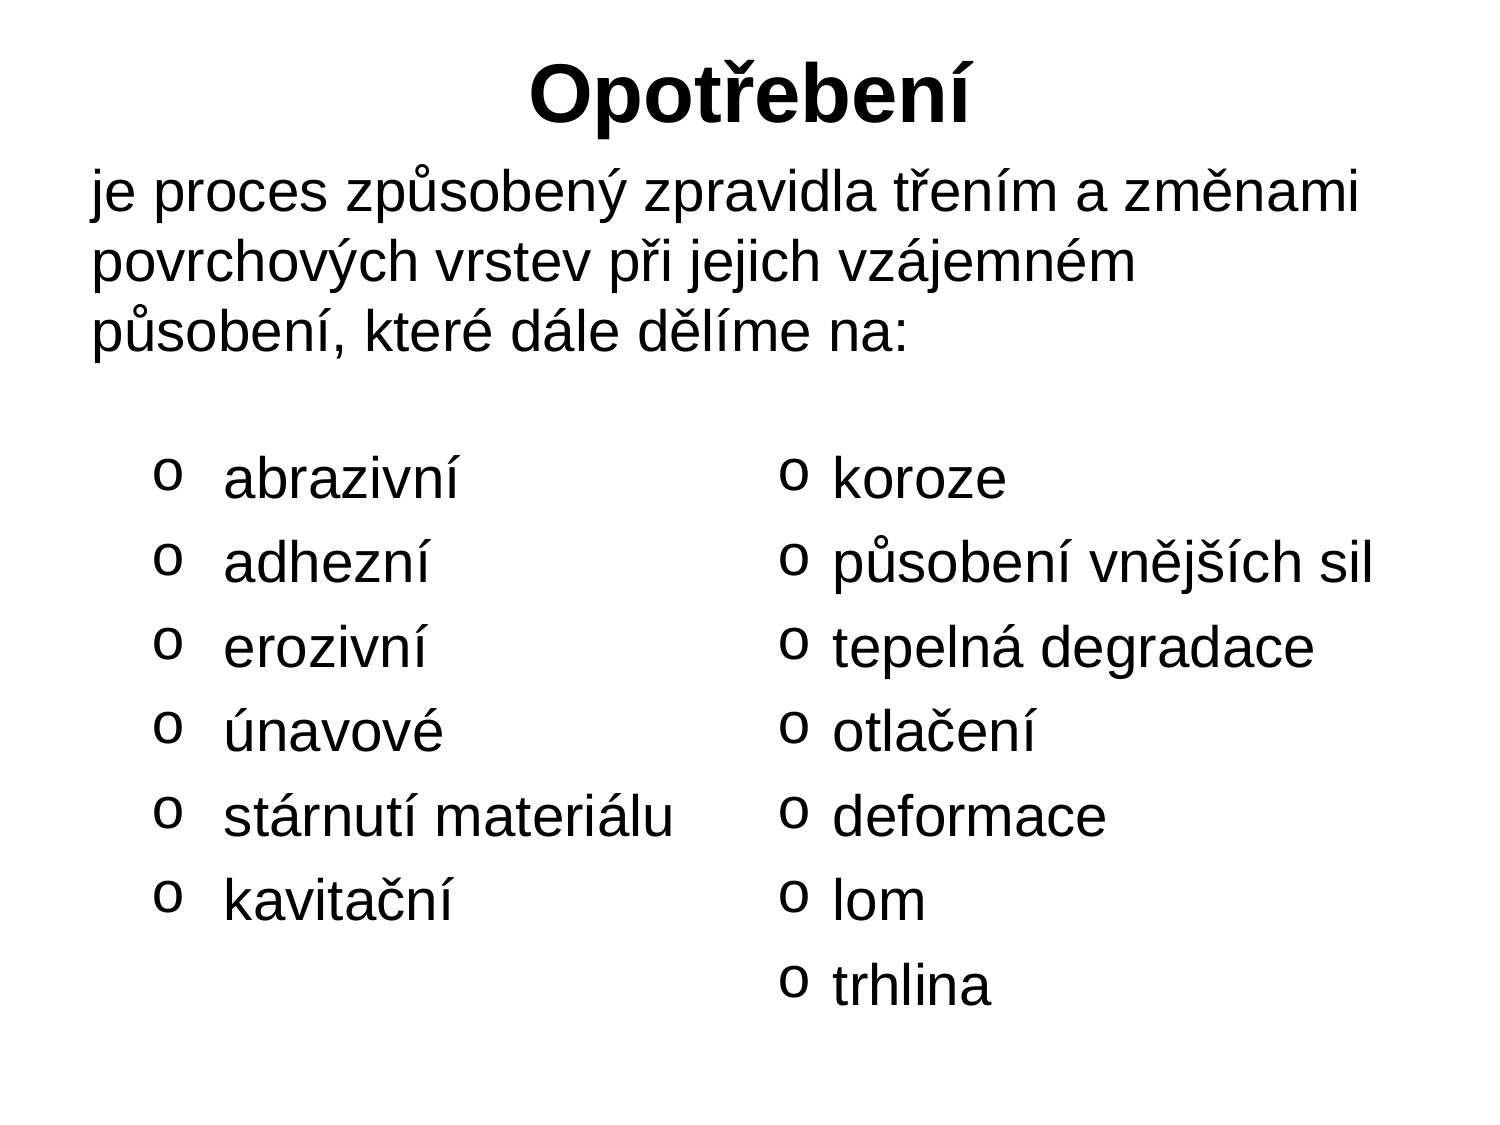

# Opotřebení
je proces způsobený zpravidla třením a změnami povrchových vrstev při jejich vzájemném působení, které dále dělíme na:
abrazivní
adhezní
erozivní
únavové
stárnutí materiálu
kavitační
koroze
působení vnějších sil
tepelná degradace
otlačení
deformace
lom
trhlina